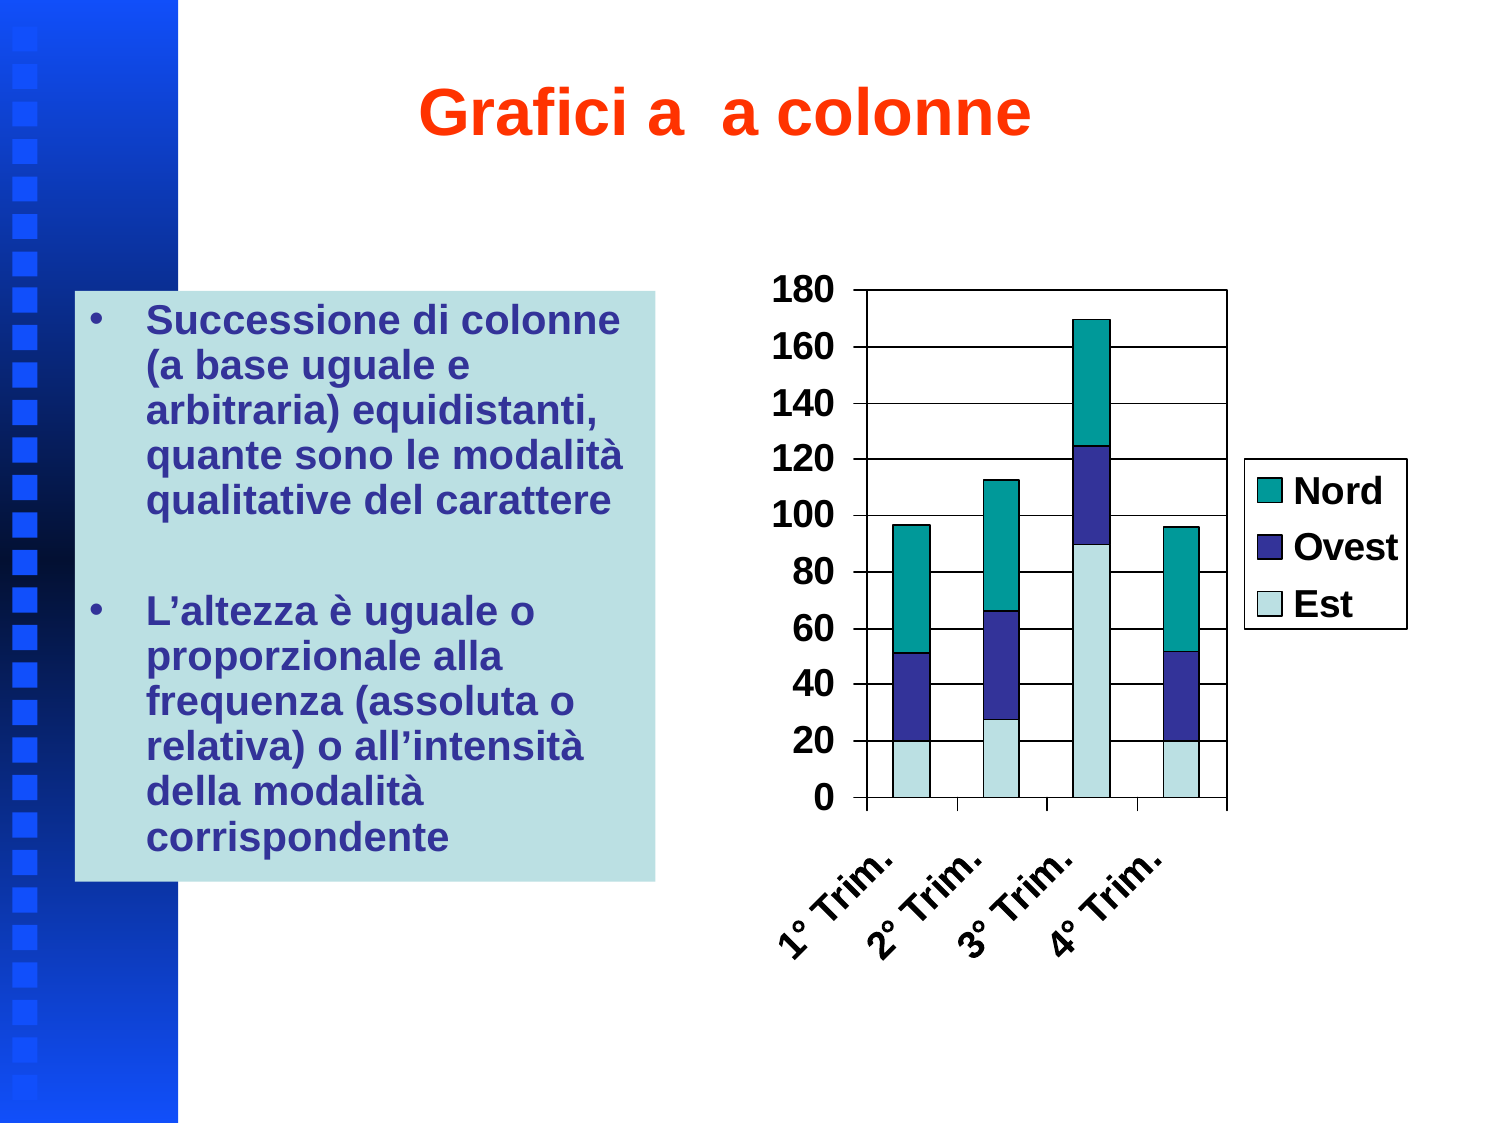

# Grafici a a colonne
Successione di colonne (a base uguale e arbitraria) equidistanti, quante sono le modalità qualitative del carattere
L’altezza è uguale o proporzionale alla frequenza (assoluta o relativa) o all’intensità della modalità corrispondente